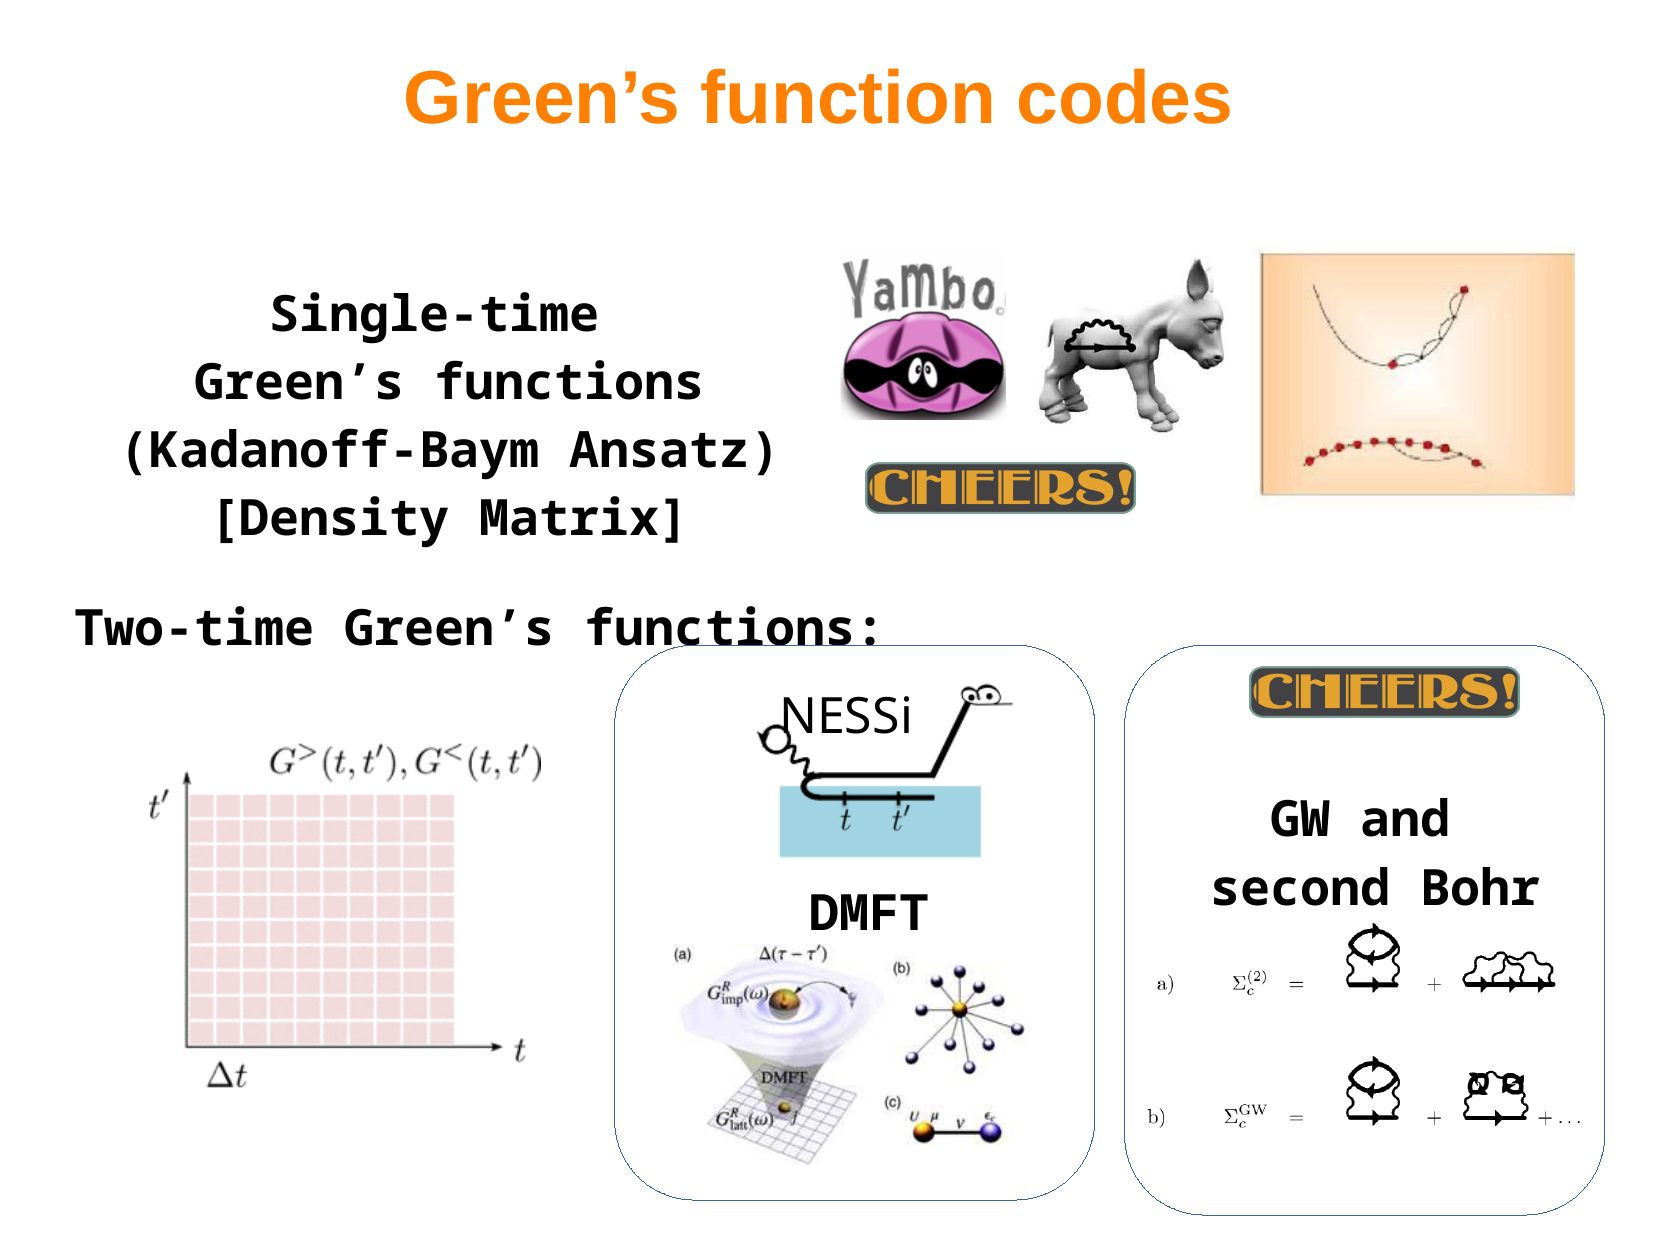

# Green’s function codes
Single-time
Green’s functions
(Kadanoff-Baym Ansatz)
[Density Matrix]
Two-time Green’s functions:
NESSi
GW and
second Bohr
DMFT